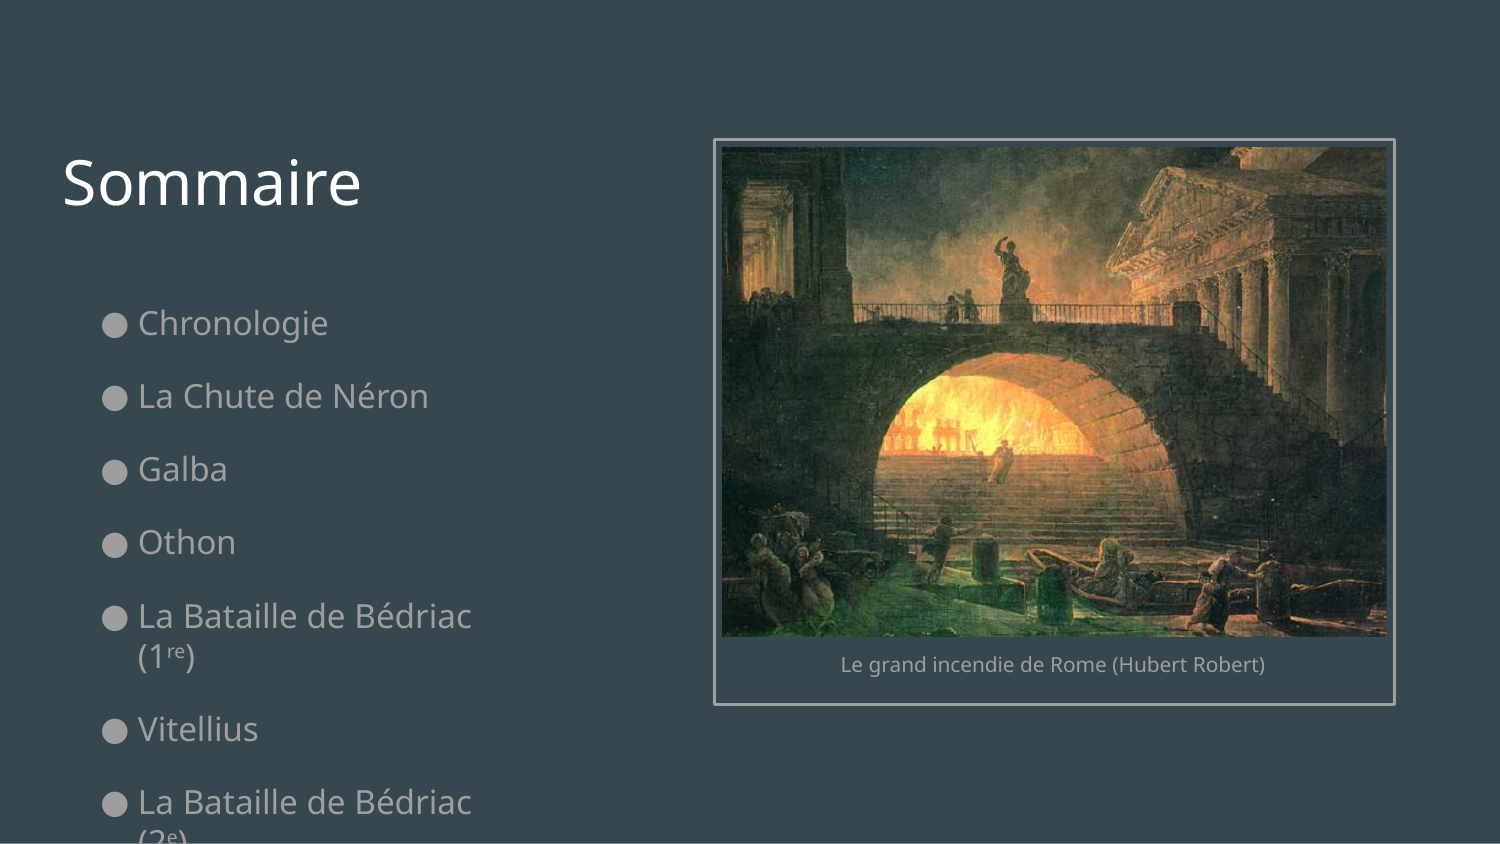

# Sommaire
Le grand incendie de Rome (Hubert Robert)
Chronologie
La Chute de Néron
Galba
Othon
La Bataille de Bédriac (1re)
Vitellius
La Bataille de Bédriac (2e)
Vespasien
Sources